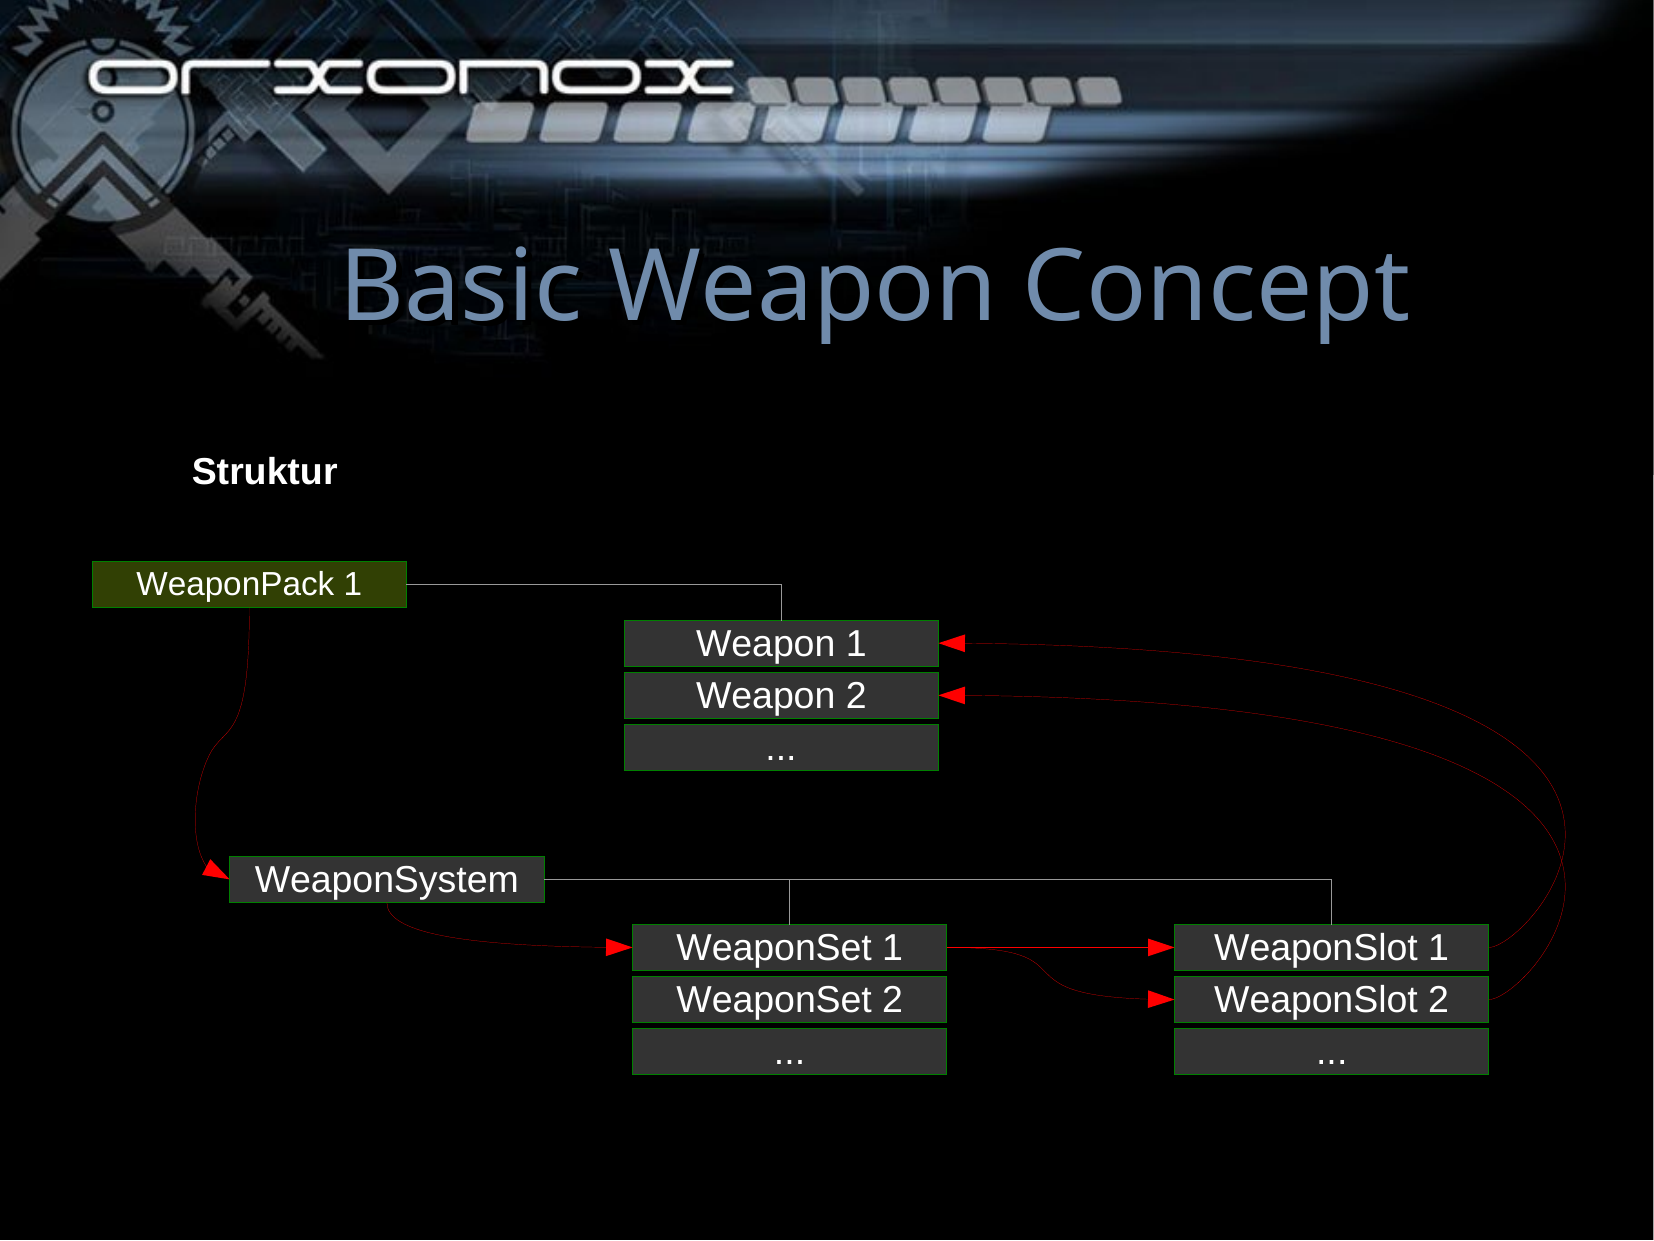

Basic Weapon Concept
Struktur
WeaponPack 1
Weapon 1
Weapon 2
...
WeaponSystem
WeaponSet 1
WeaponSlot 1
WeaponSet 2
WeaponSlot 2
...
...